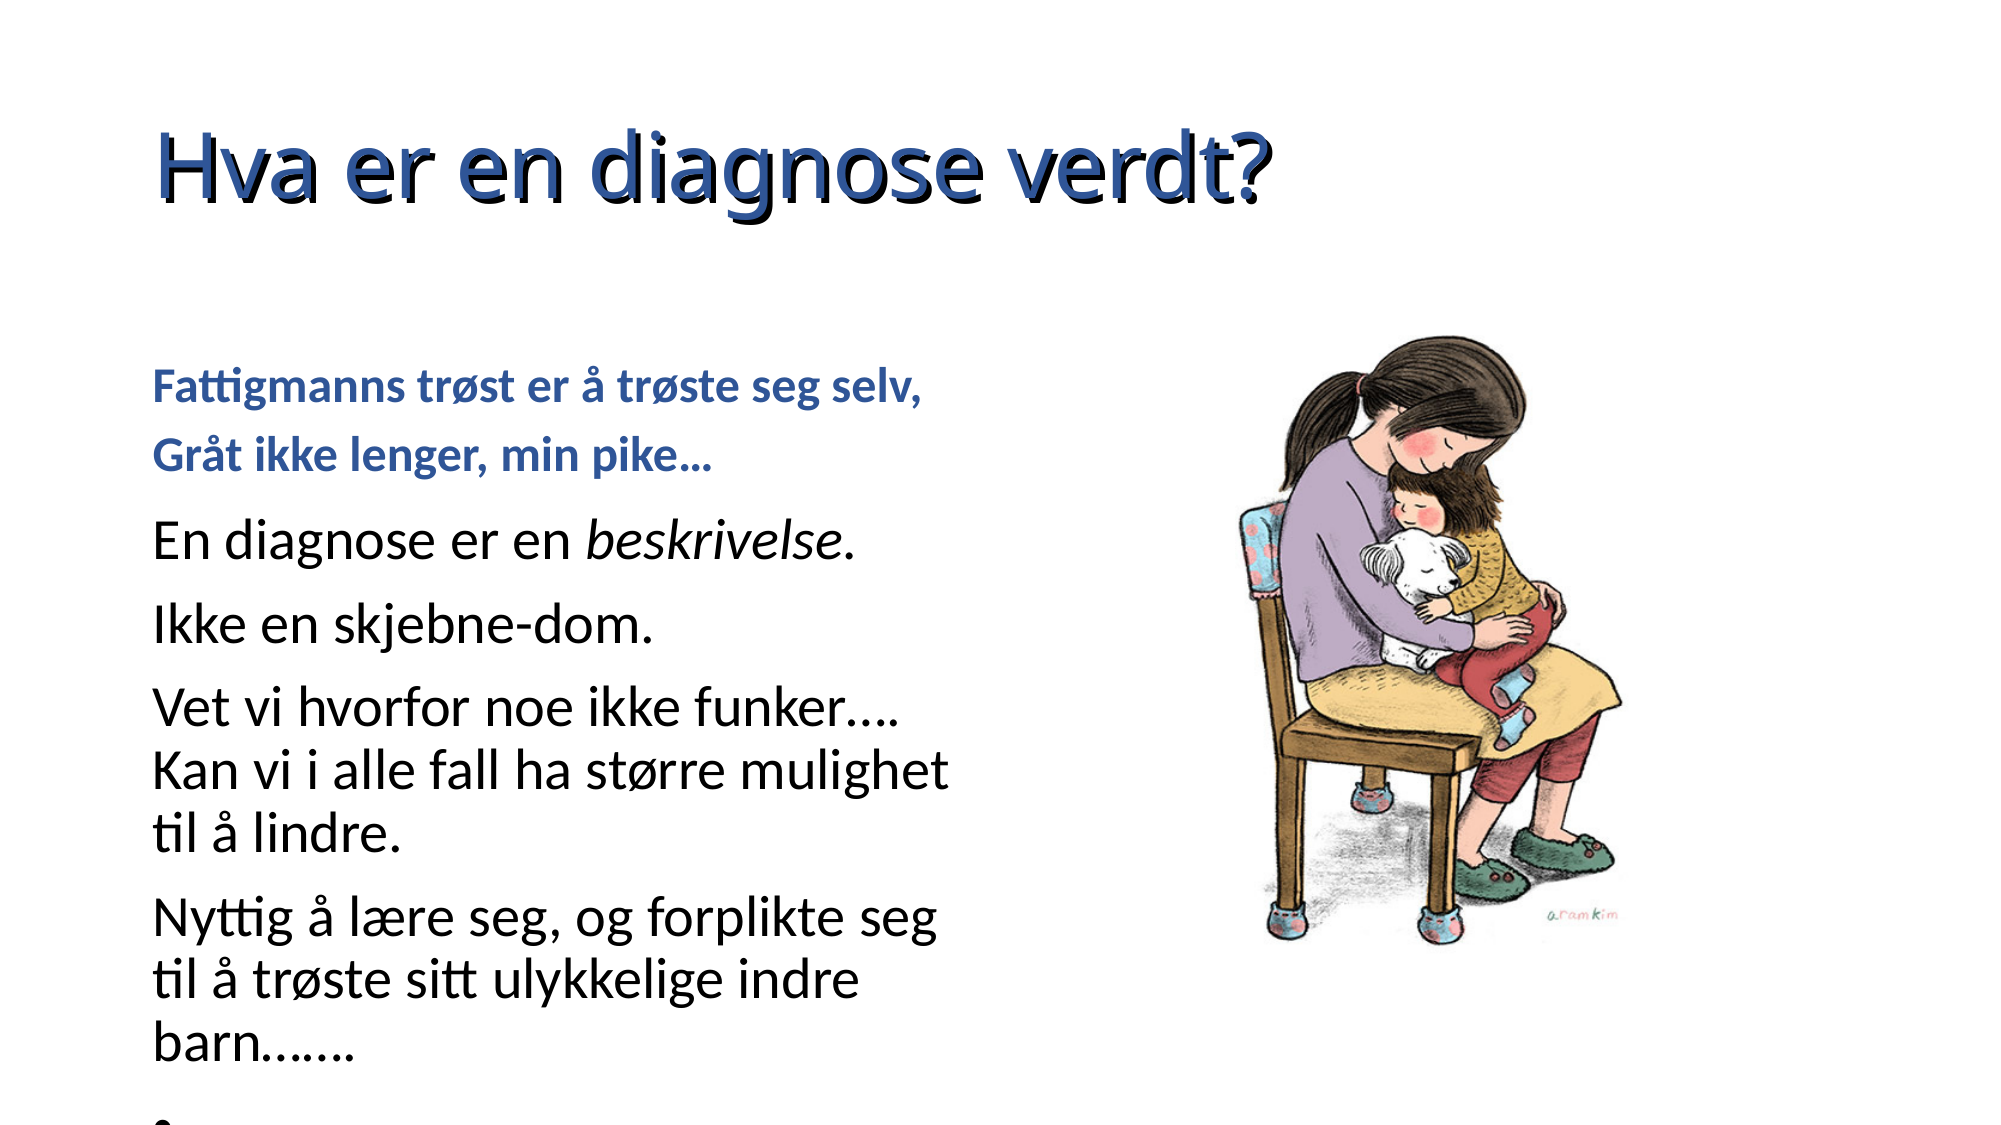

# Hva er en diagnose verdt?
Fattigmanns trøst er å trøste seg selv,
Gråt ikke lenger, min pike…
En diagnose er en beskrivelse.
Ikke en skjebne-dom.
Vet vi hvorfor noe ikke funker…. Kan vi i alle fall ha større mulighet til å lindre.
Nyttig å lære seg, og forplikte seg til å trøste sitt ulykkelige indre barn…….